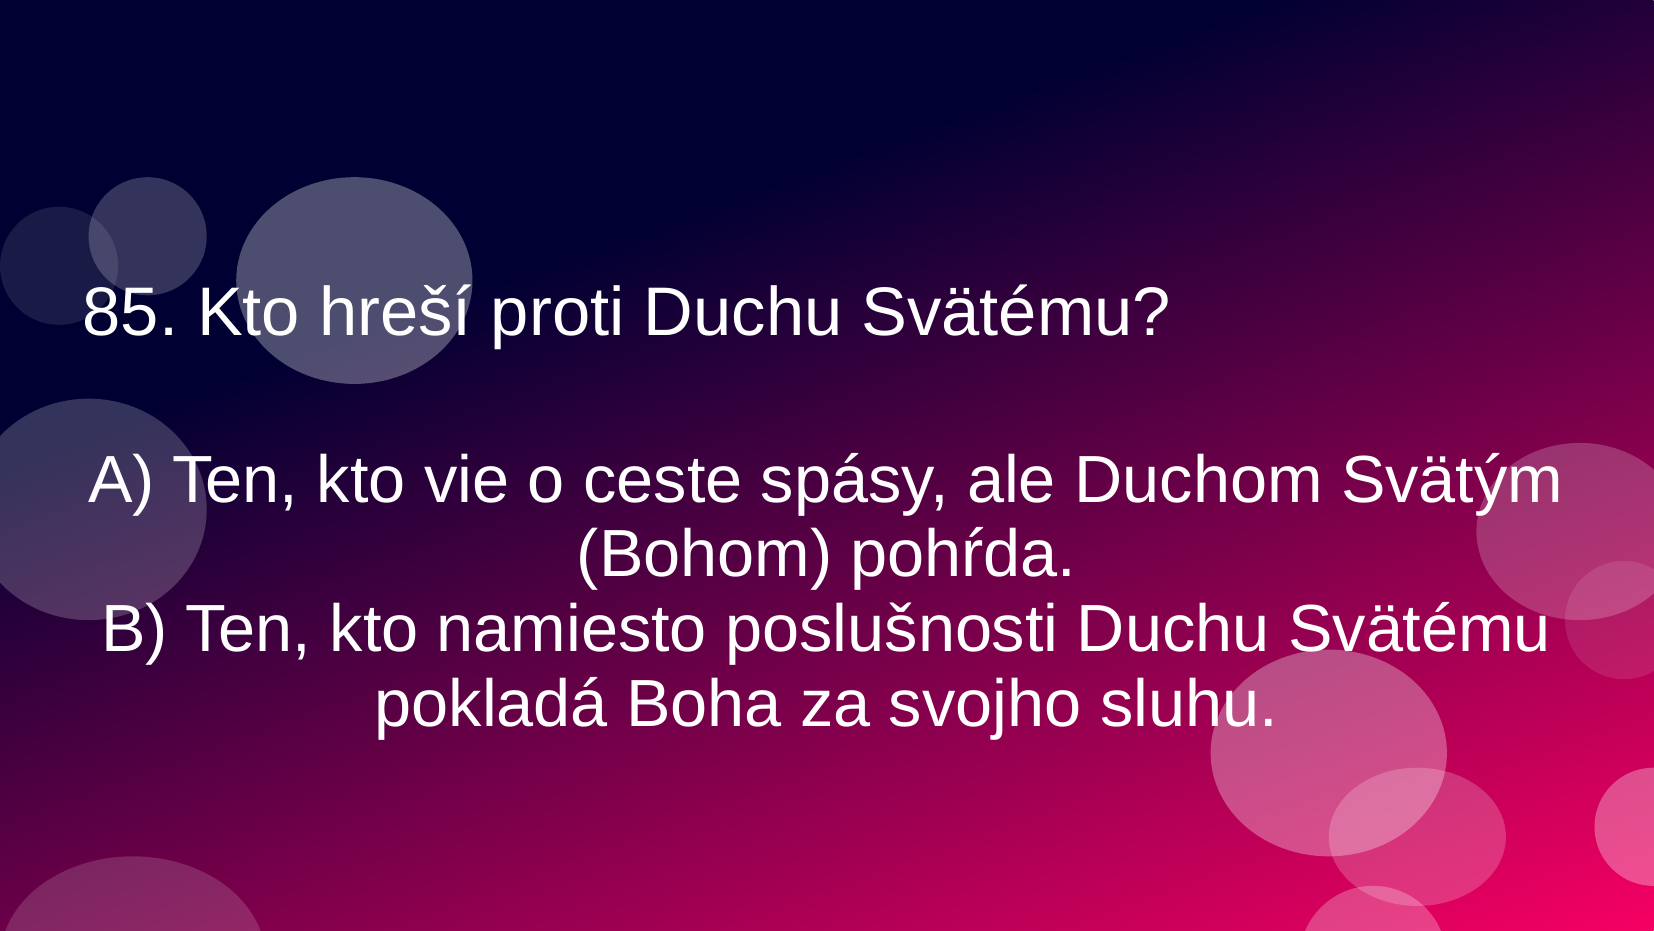

# 85. Kto hreší proti Duchu Svätému?
A) Ten, kto vie o ceste spásy, ale Duchom Svätým (Bohom) pohŕda.
B) Ten, kto namiesto poslušnosti Duchu Svätému pokladá Boha za svojho sluhu.